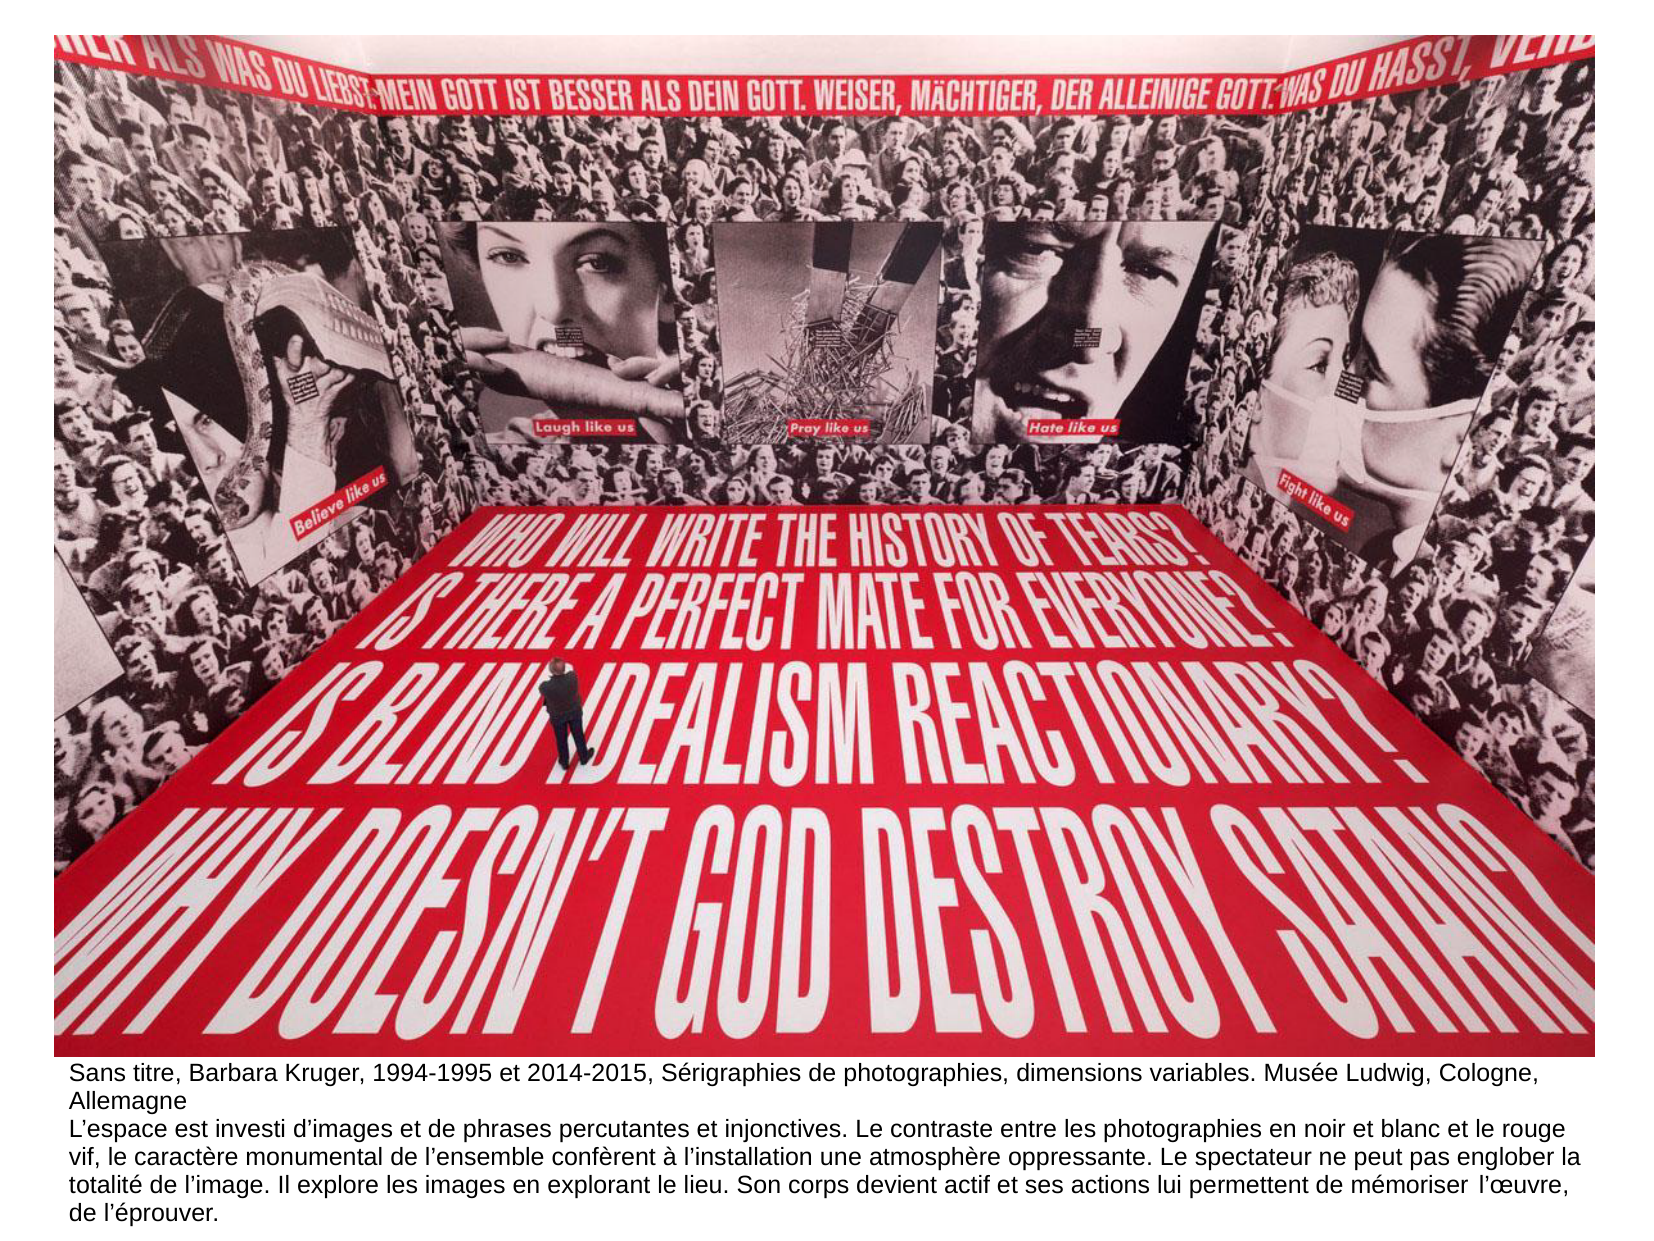

Sans titre, Barbara Kruger, 1994-1995 et 2014-2015, Sérigraphies de photographies, dimensions variables. Musée Ludwig, Cologne, Allemagne
L’espace est investi d’images et de phrases percutantes et injonctives. Le contraste entre les photographies en noir et blanc et le rouge vif, le caractère monumental de l’ensemble confèrent à l’installation une atmosphère oppressante. Le spectateur ne peut pas englober la totalité de l’image. Il explore les images en explorant le lieu. Son corps devient actif et ses actions lui permettent de mémoriser l’œuvre, de l’éprouver.